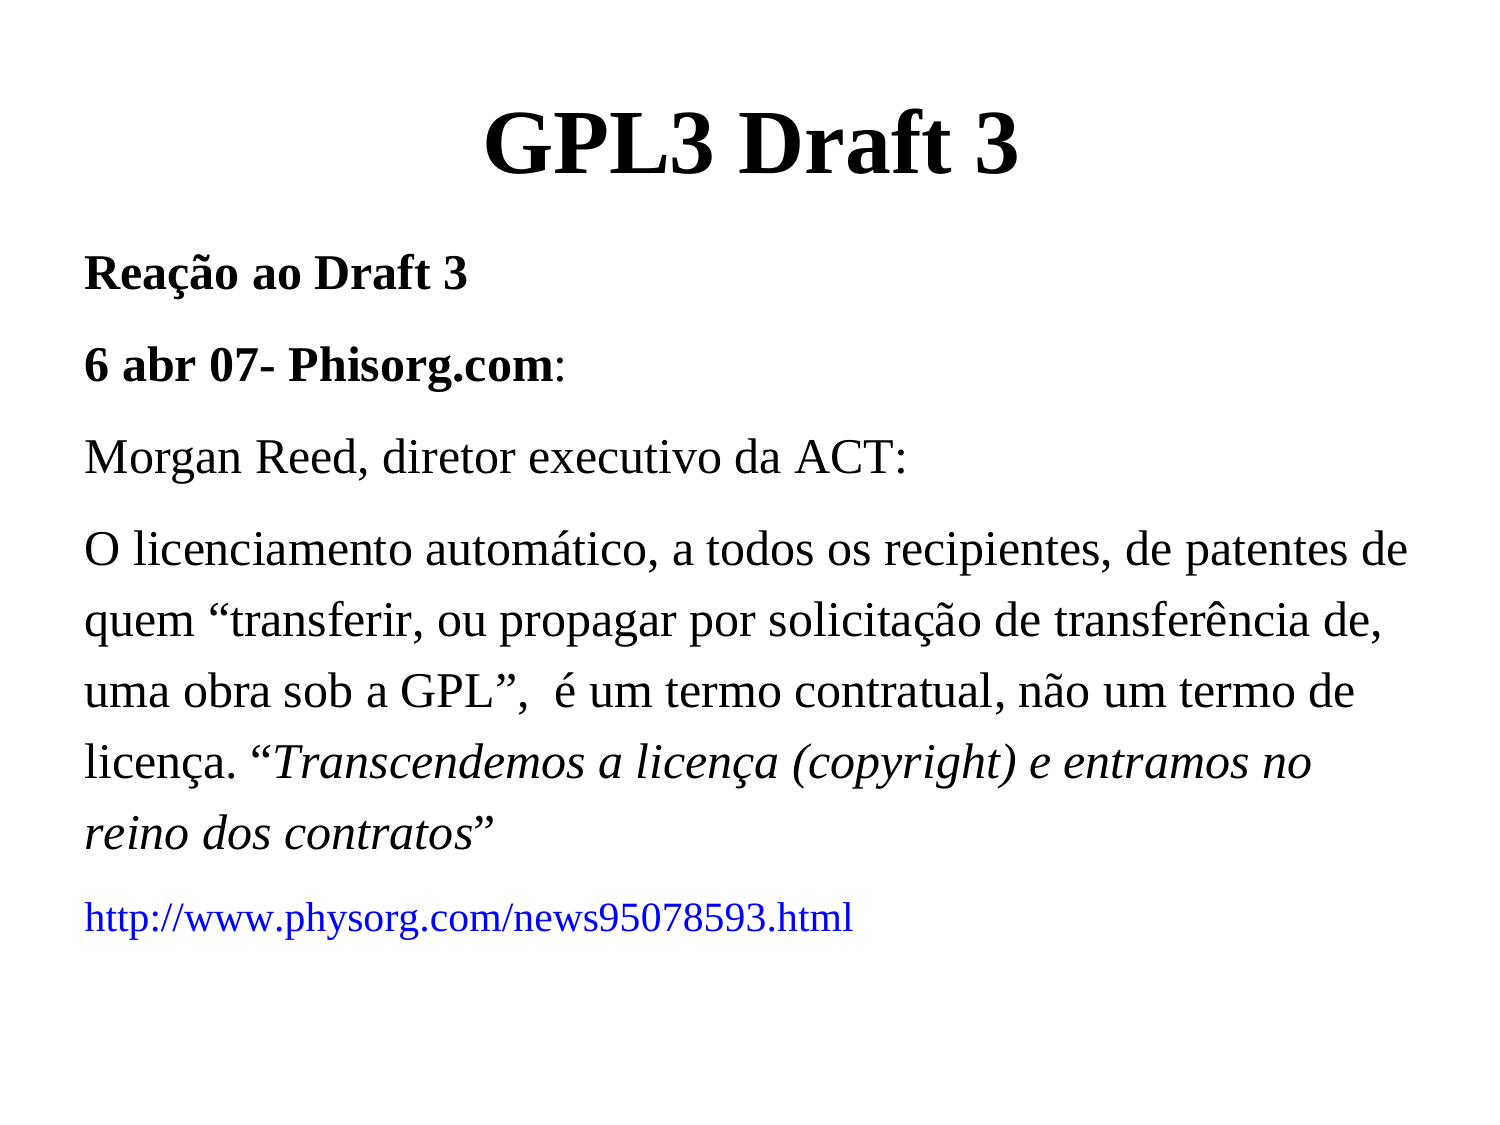

# GPL3 Draft 3
Reação ao Draft 3
6 abr 07- Phisorg.com:
Morgan Reed, diretor executivo da ACT:
O licenciamento automático, a todos os recipientes, de patentes de quem “transferir, ou propagar por solicitação de transferência de, uma obra sob a GPL”, é um termo contratual, não um termo de licença. “Transcendemos a licença (copyright) e entramos no reino dos contratos”
http://www.physorg.com/news95078593.html